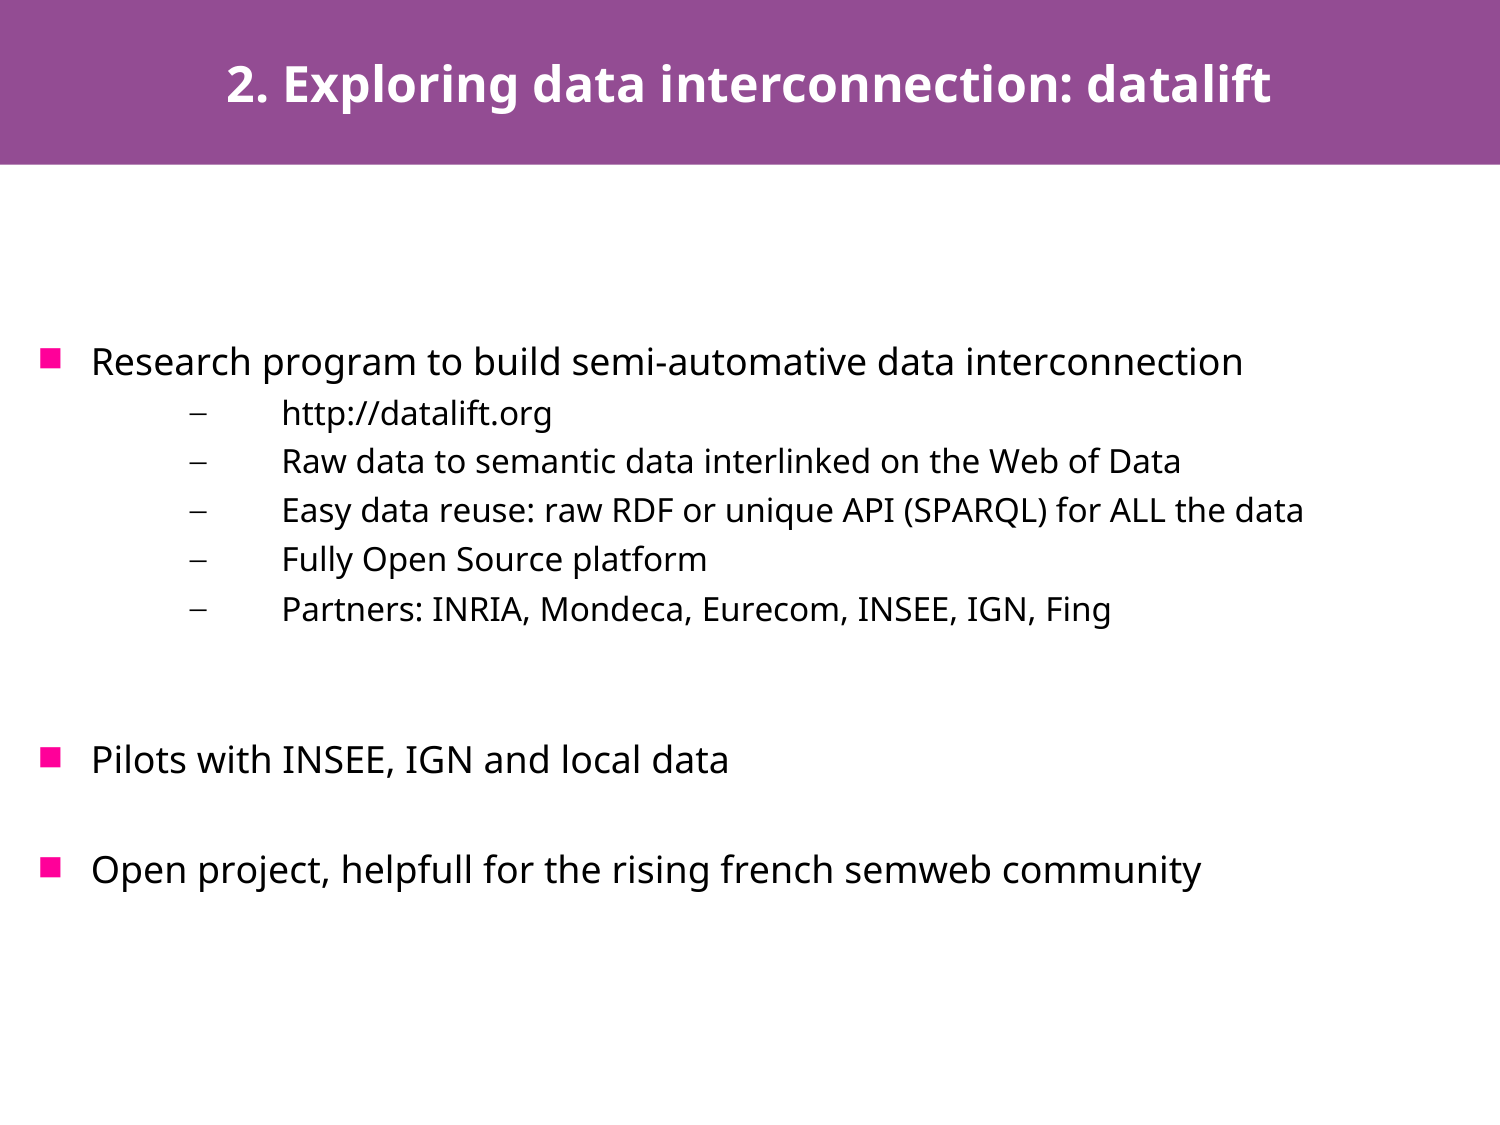

2. Exploring data interconnection: datalift
Research program to build semi-automative data interconnection
http://datalift.org
Raw data to semantic data interlinked on the Web of Data
Easy data reuse: raw RDF or unique API (SPARQL) for ALL the data
Fully Open Source platform
Partners: INRIA, Mondeca, Eurecom, INSEE, IGN, Fing
Pilots with INSEE, IGN and local data
Open project, helpfull for the rising french semweb community